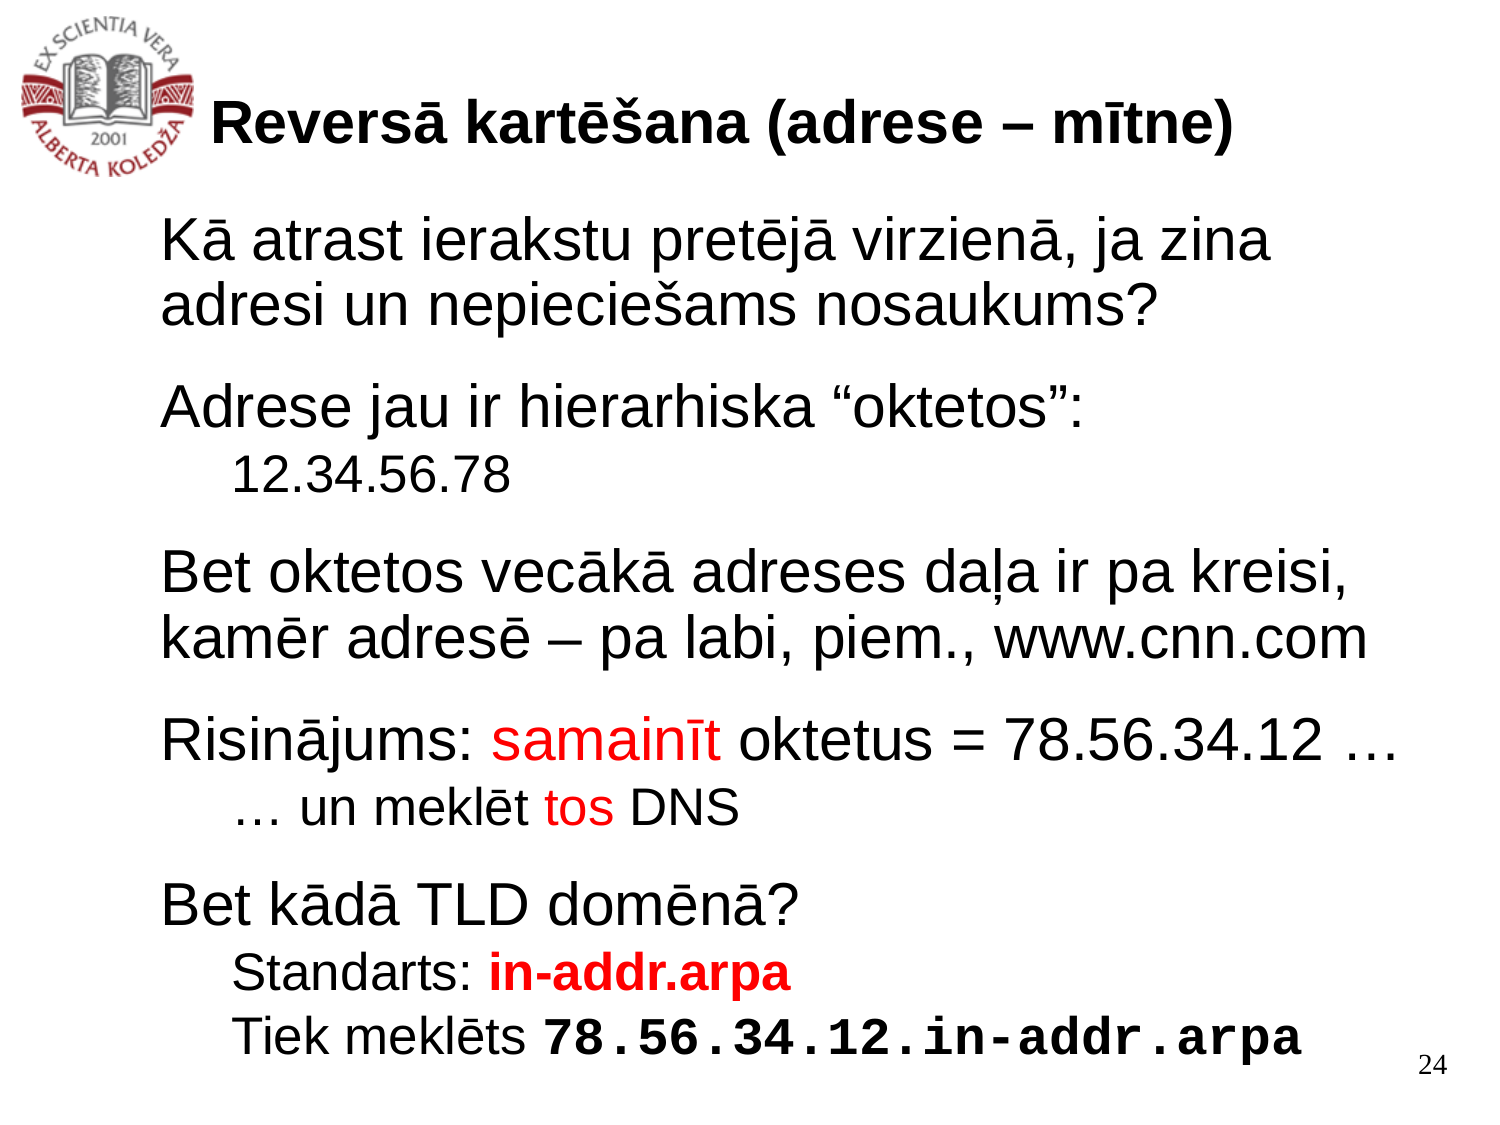

# Reversā kartēšana (adrese – mītne)
Kā atrast ierakstu pretējā virzienā, ja zina adresi un nepieciešams nosaukums?
Adrese jau ir hierarhiska “oktetos”:
12.34.56.78
Bet oktetos vecākā adreses daļa ir pa kreisi, kamēr adresē – pa labi, piem., www.cnn.com
Risinājums: samainīt oktetus = 78.56.34.12 …
… un meklēt tos DNS
Bet kādā TLD domēnā?
Standarts: in-addr.arpa
Tiek meklēts 78.56.34.12.in-addr.arpa